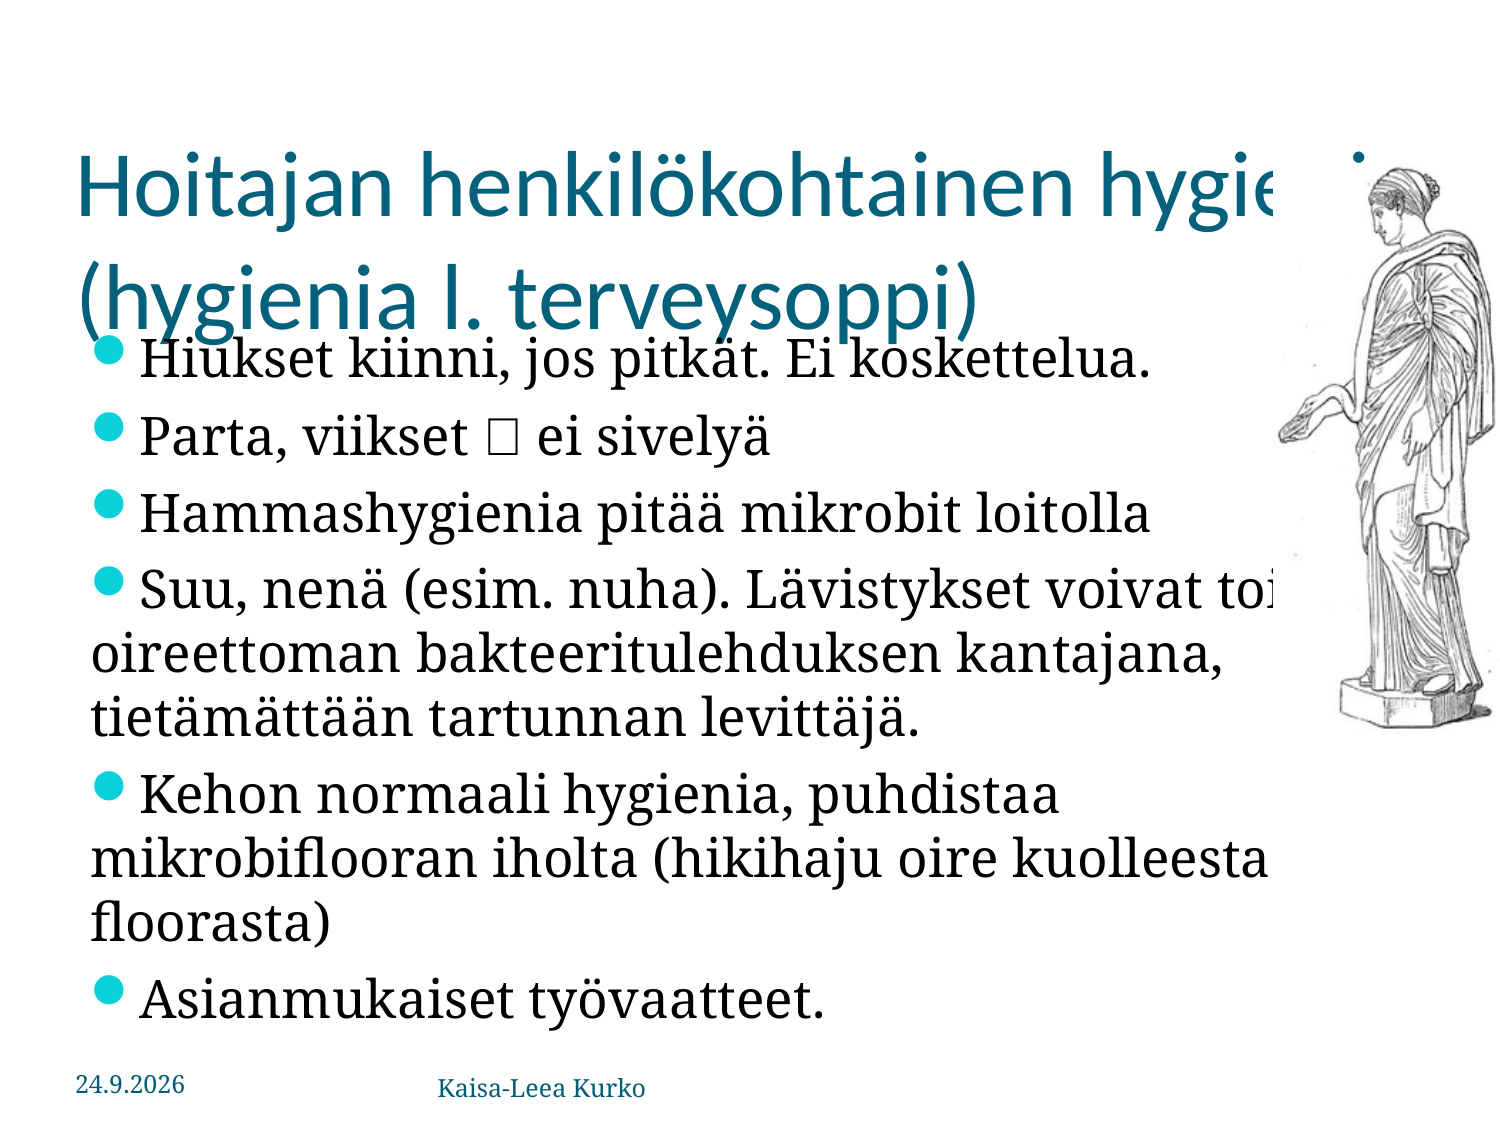

# Hoitajan henkilökohtainen hygienia (hygienia l. terveysoppi)
Hiukset kiinni, jos pitkät. Ei koskettelua.
Parta, viikset  ei sivelyä
Hammashygienia pitää mikrobit loitolla
Suu, nenä (esim. nuha). Lävistykset voivat toimia oireettoman bakteeritulehduksen kantajana, tietämättään tartunnan levittäjä.
Kehon normaali hygienia, puhdistaa mikrobiflooran iholta (hikihaju oire kuolleesta floorasta)
Asianmukaiset työvaatteet.
Kaisa-Leea Kurko